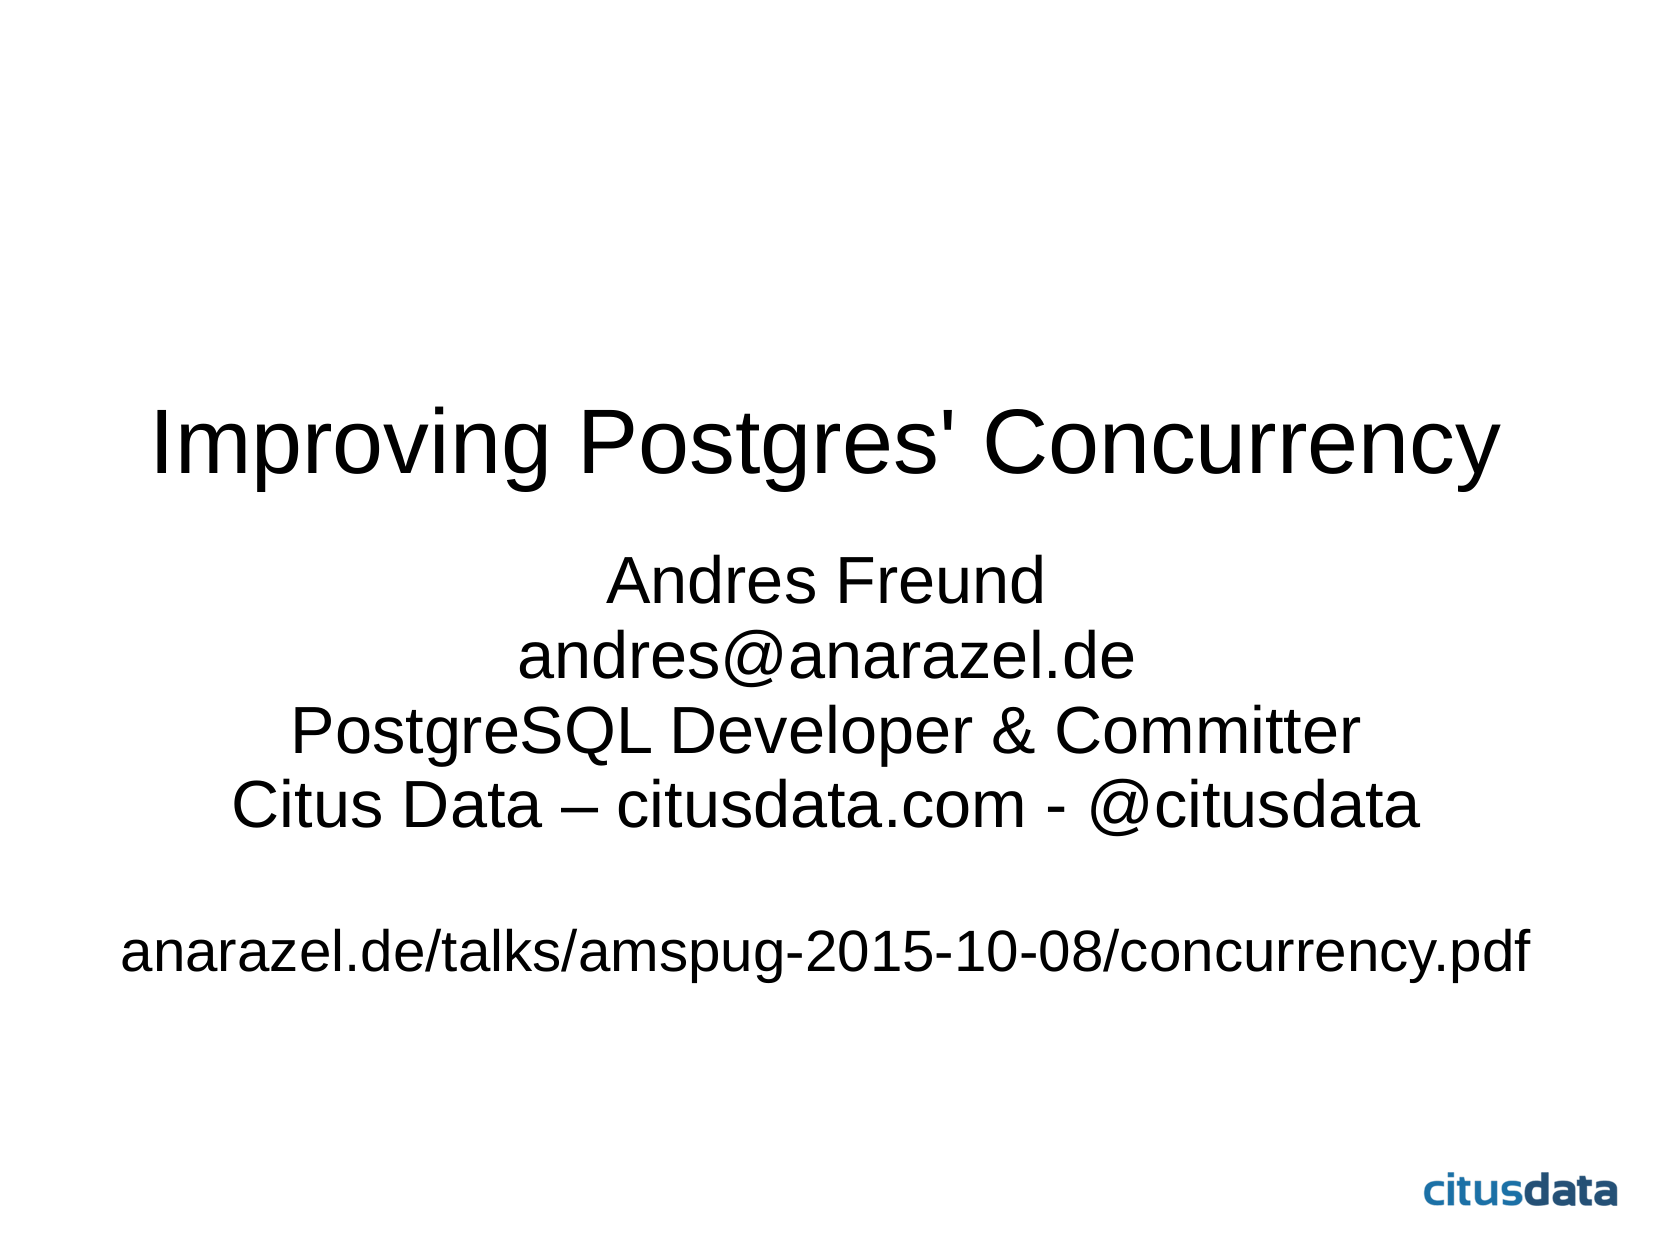

Andres Freund
andres@anarazel.de
PostgreSQL Developer & Committer
Citus Data – citusdata.com - @citusdata
# Improving Postgres' Concurrency
anarazel.de/talks/amspug-2015-10-08/concurrency.pdf